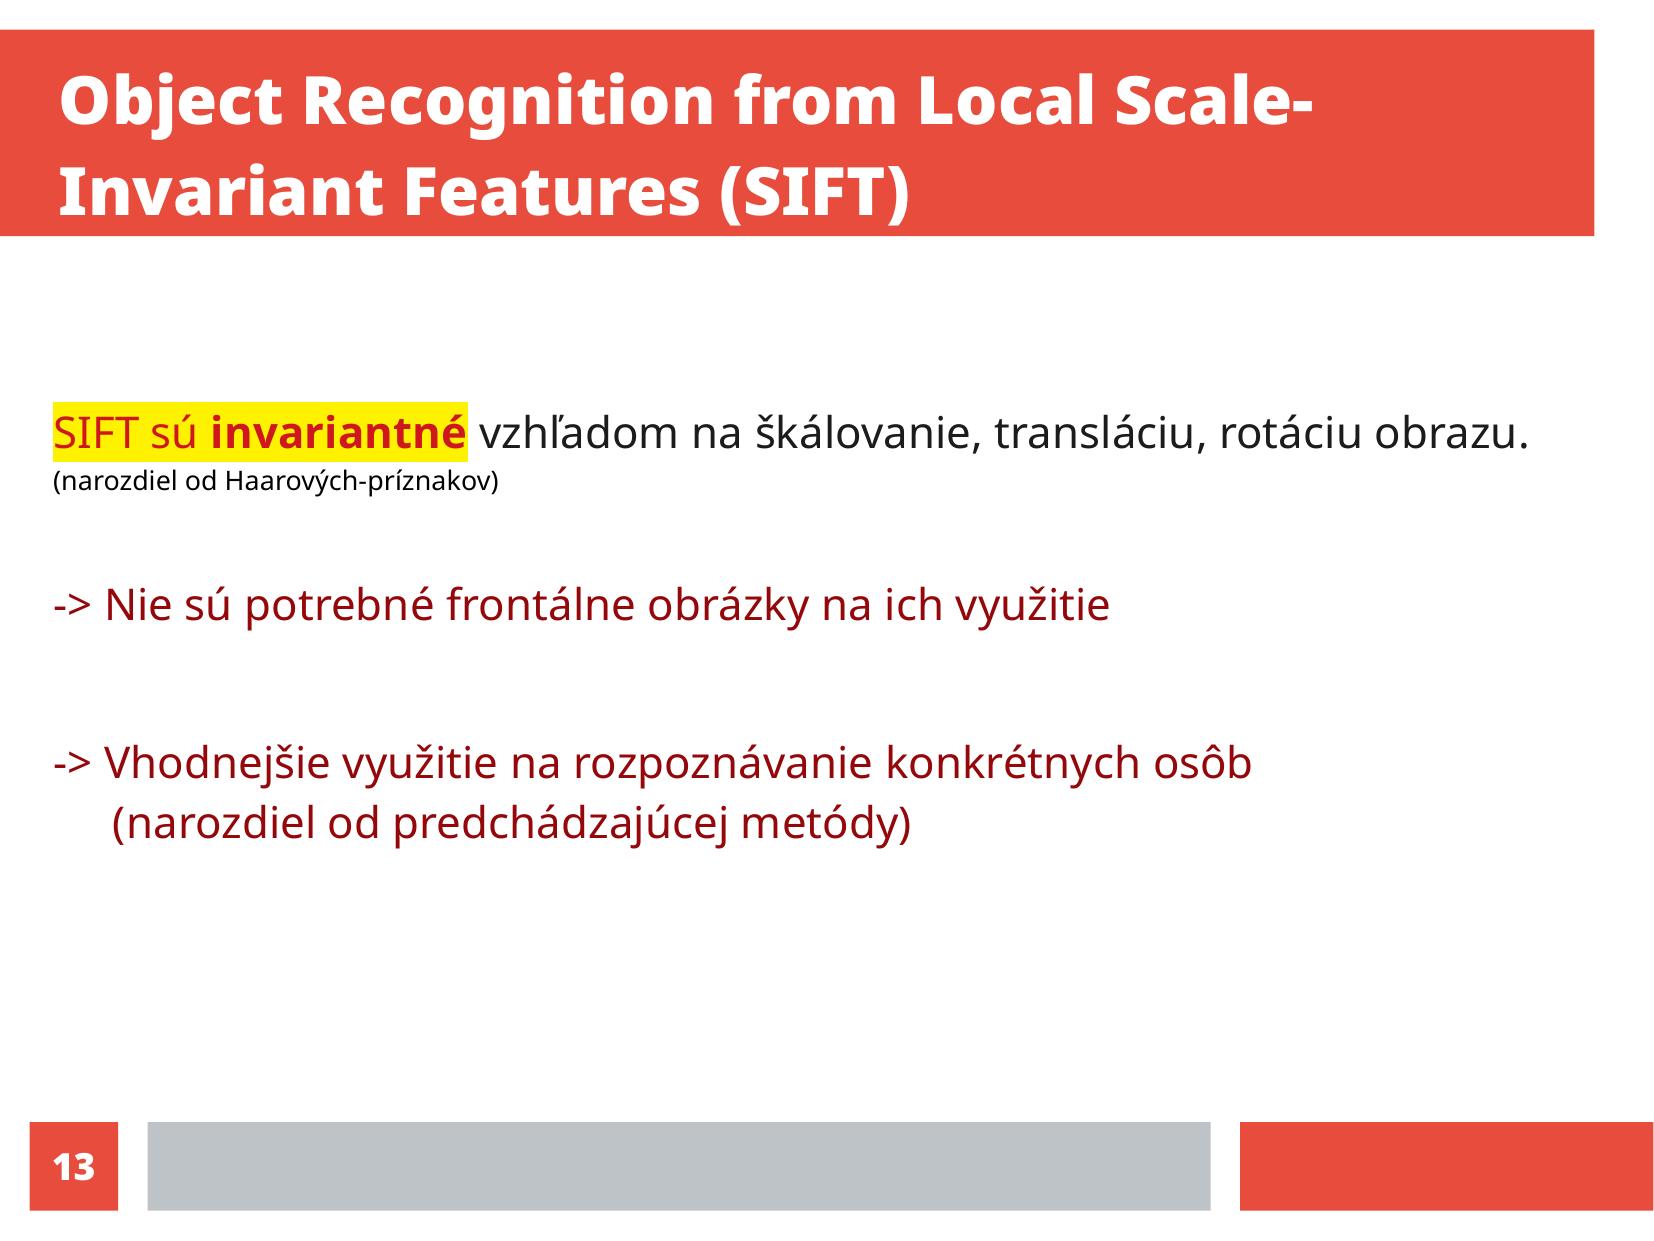

# Object Recognition from Local Scale-Invariant Features (SIFT)
SIFT sú invariantné vzhľadom na škálovanie, transláciu, rotáciu obrazu. (narozdiel od Haarových-príznakov)
-> Nie sú potrebné frontálne obrázky na ich využitie
-> Vhodnejšie využitie na rozpoznávanie konkrétnych osôb
	(narozdiel od predchádzajúcej metódy)
13